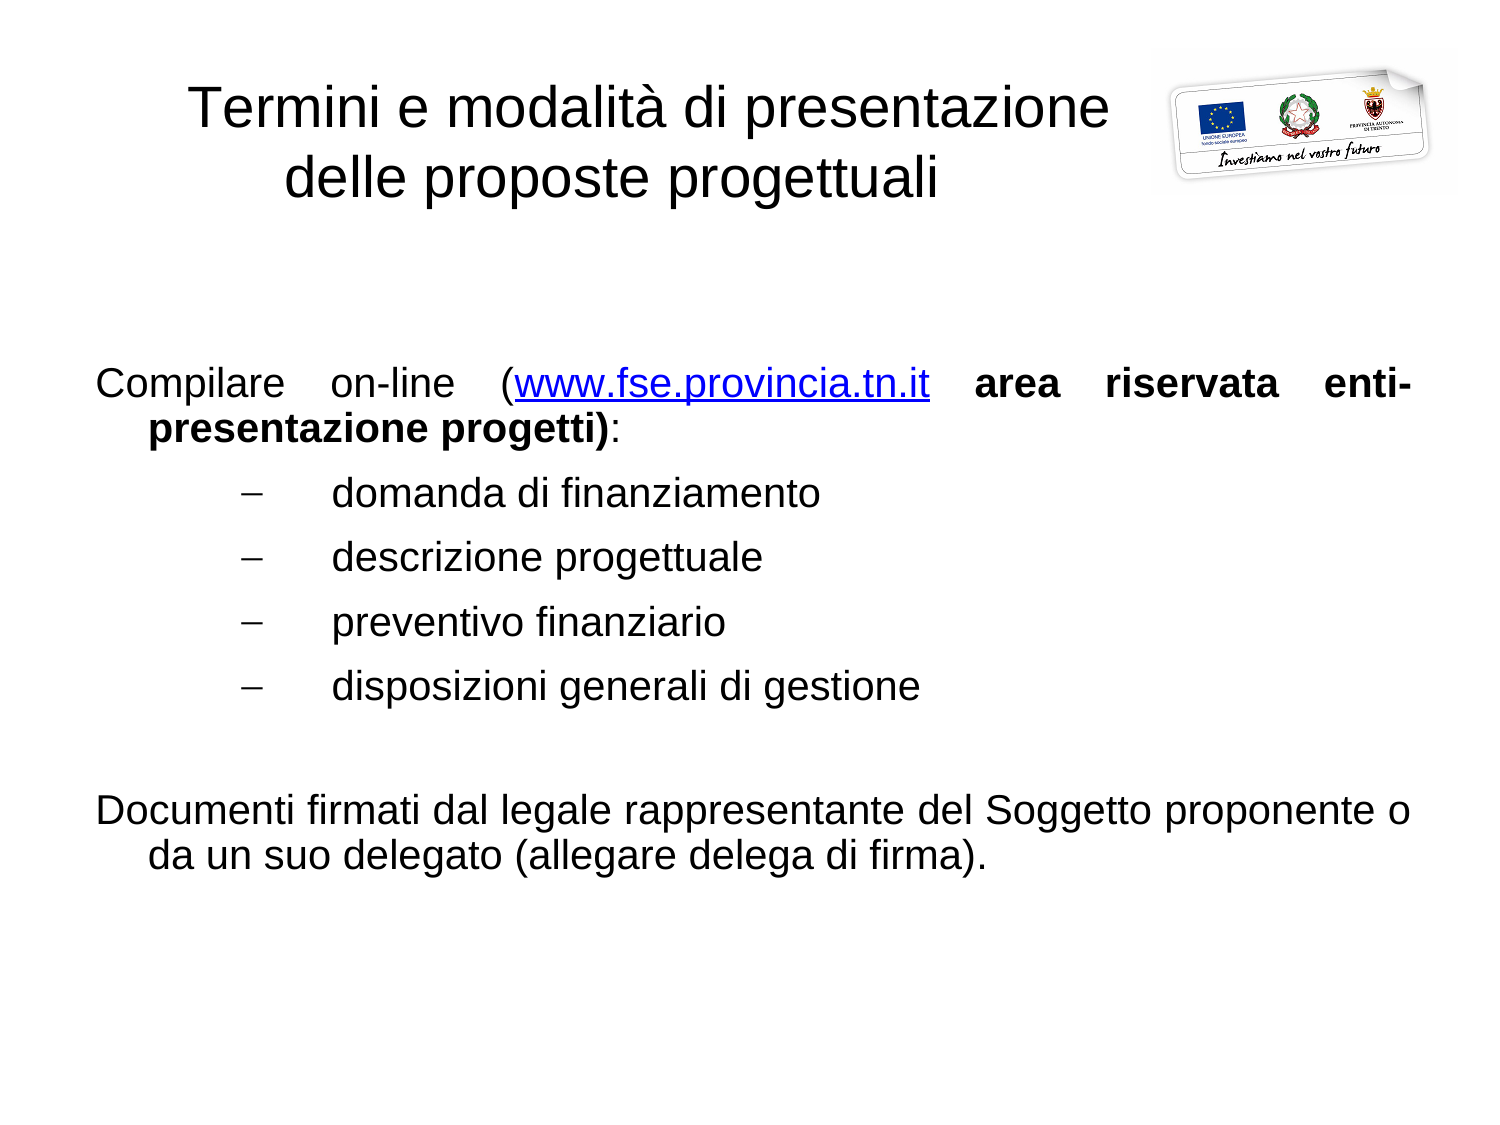

# Termini e modalità di presentazione delle proposte progettuali
Compilare on-line (www.fse.provincia.tn.it area riservata enti-presentazione progetti):
domanda di finanziamento
descrizione progettuale
preventivo finanziario
disposizioni generali di gestione
Documenti firmati dal legale rappresentante del Soggetto proponente o da un suo delegato (allegare delega di firma).